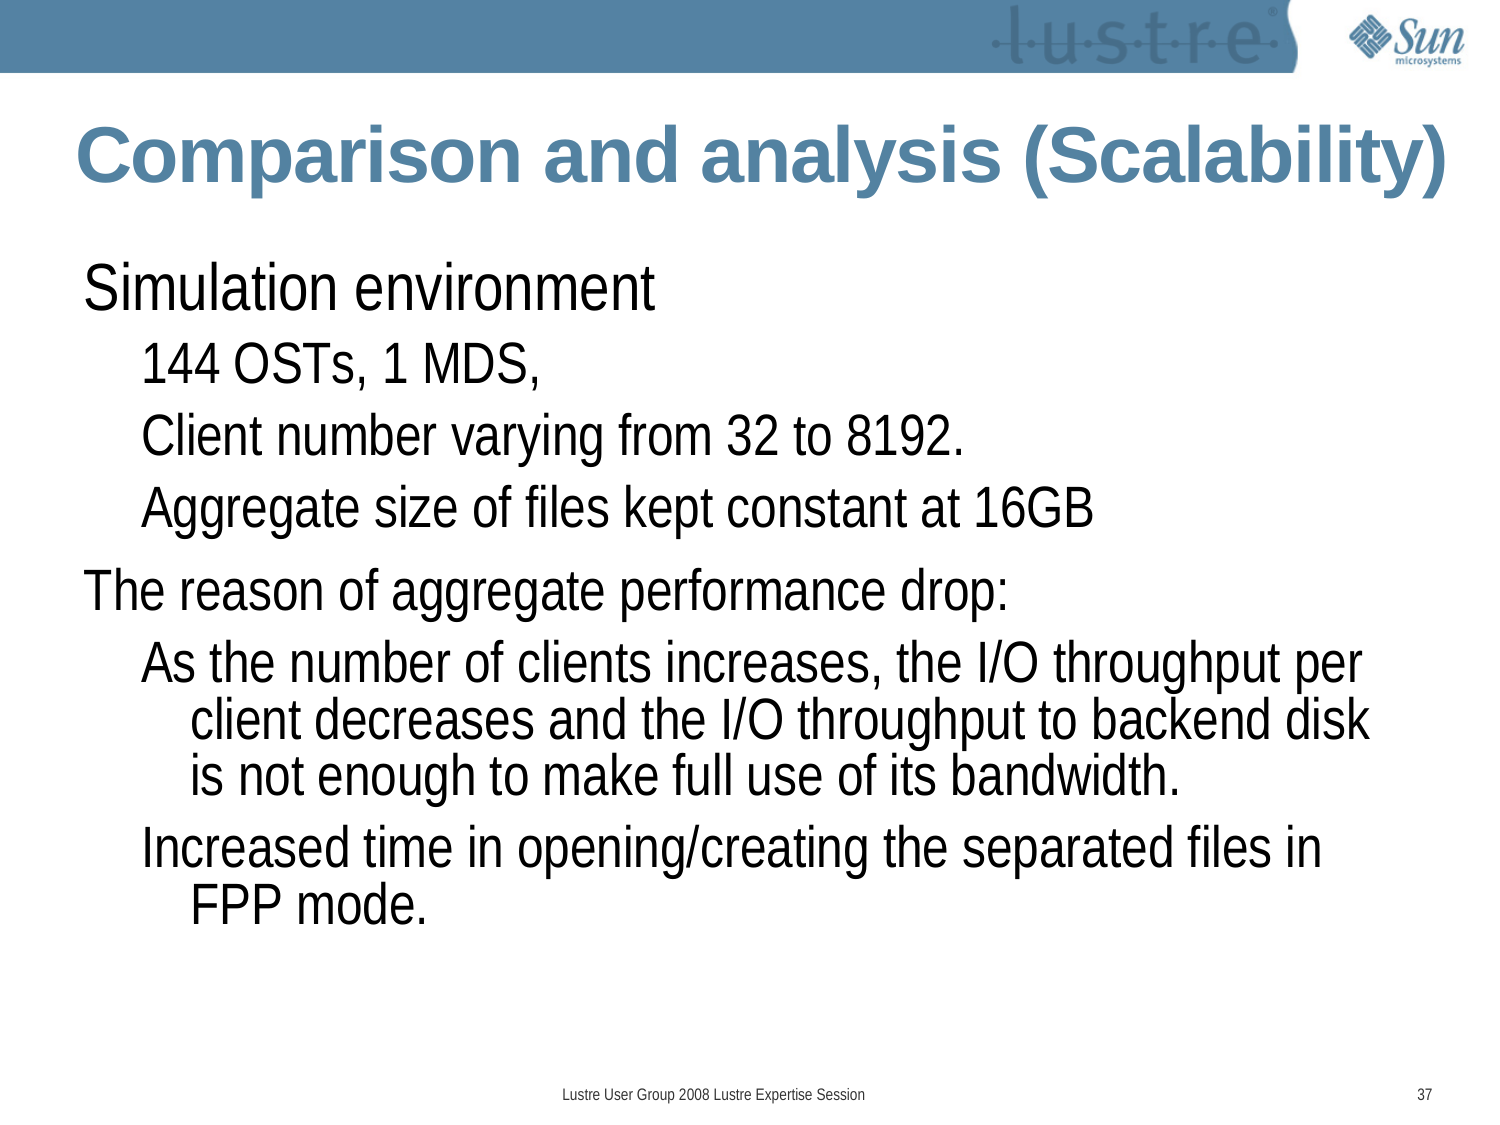

# Comparison and analysis (Scalability)
Simulation environment
144 OSTs, 1 MDS,
Client number varying from 32 to 8192.
Aggregate size of files kept constant at 16GB
The reason of aggregate performance drop:
As the number of clients increases, the I/O throughput per client decreases and the I/O throughput to backend disk is not enough to make full use of its bandwidth.
Increased time in opening/creating the separated files in FPP mode.